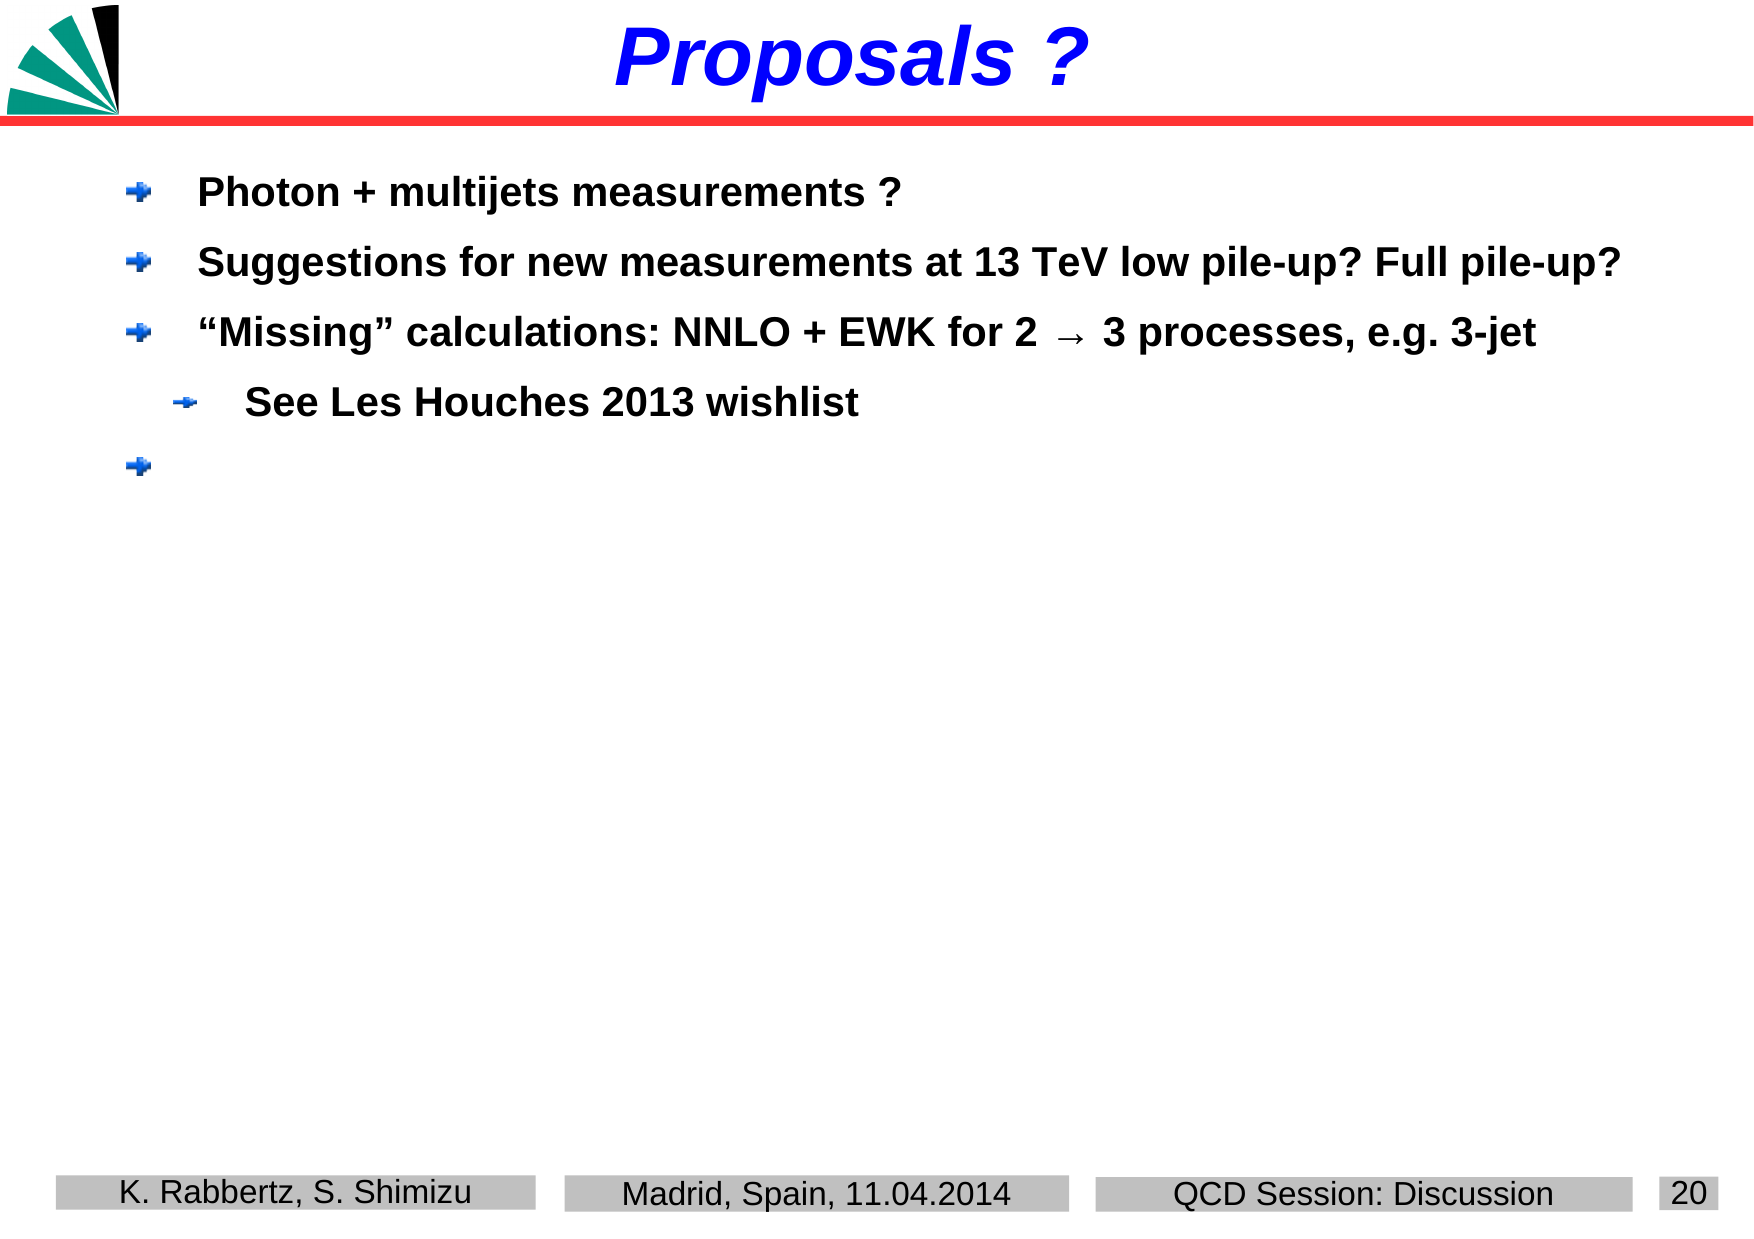

# Proposals ?
Photon + multijets measurements ?
Suggestions for new measurements at 13 TeV low pile-up? Full pile-up?
“Missing” calculations: NNLO + EWK for 2 → 3 processes, e.g. 3-jet
See Les Houches 2013 wishlist